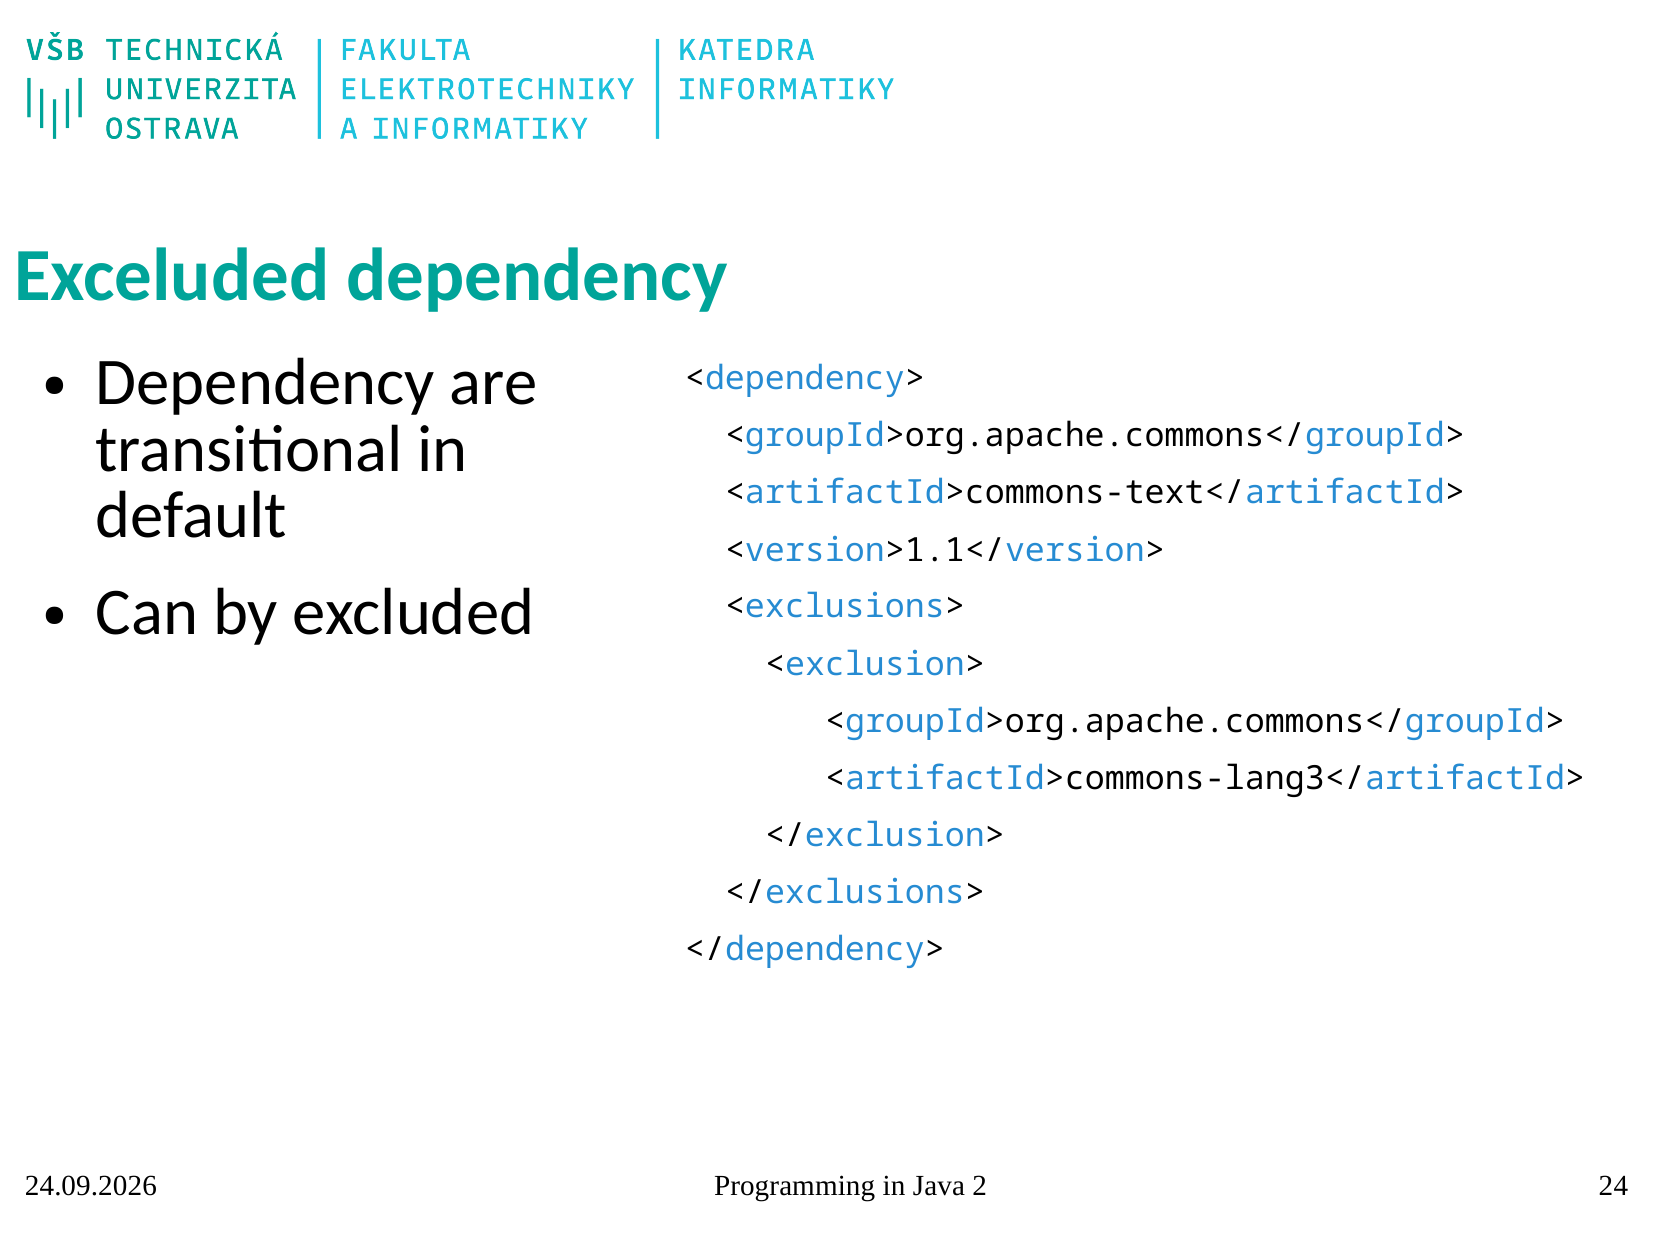

# Exceluded dependency
Dependency are transitional in default
Can by excluded
<dependency>
 <groupId>org.apache.commons</groupId>
 <artifactId>commons-text</artifactId>
 <version>1.1</version>
 <exclusions>
 <exclusion>
 <groupId>org.apache.commons</groupId>
 <artifactId>commons-lang3</artifactId>
 </exclusion>
 </exclusions>
</dependency>
Programming in Java 2
24